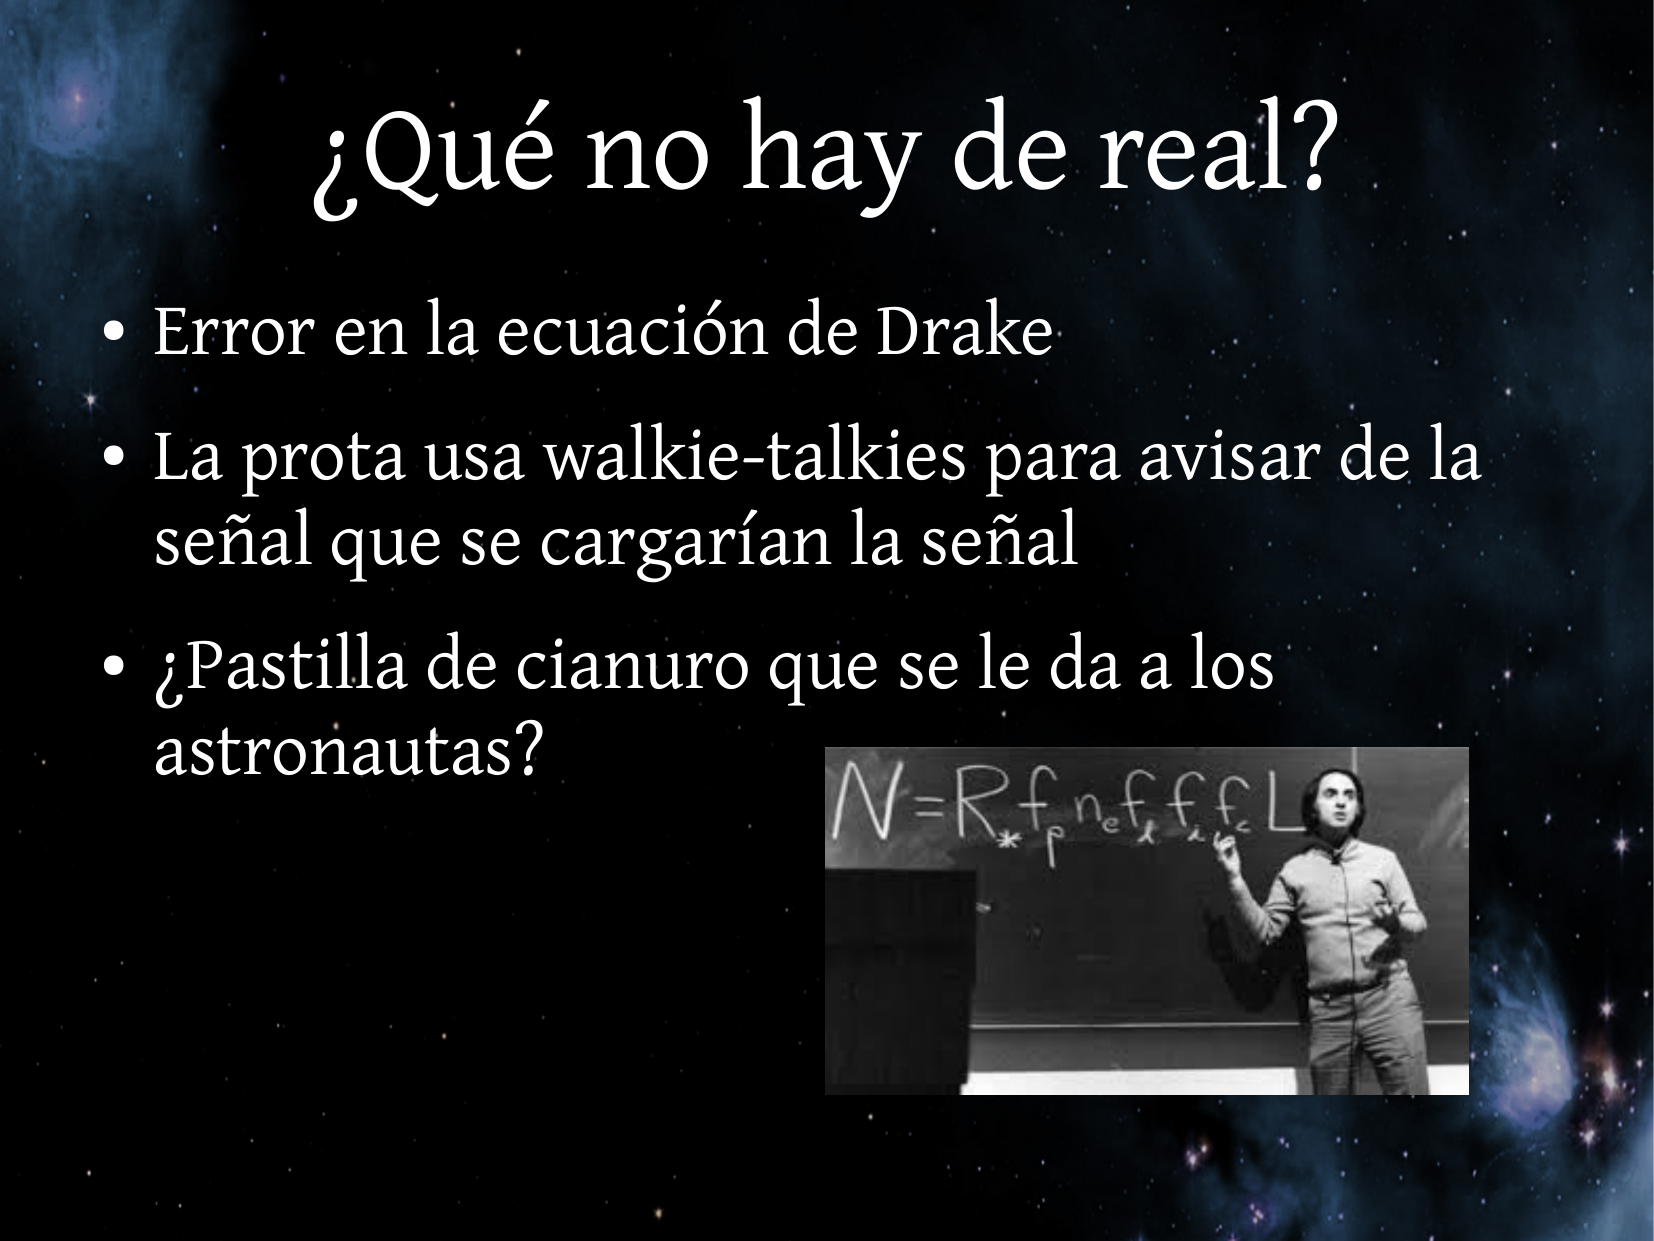

# ¿Qué no hay de real?
Error en la ecuación de Drake
La prota usa walkie-talkies para avisar de la señal que se cargarían la señal
¿Pastilla de cianuro que se le da a los astronautas?